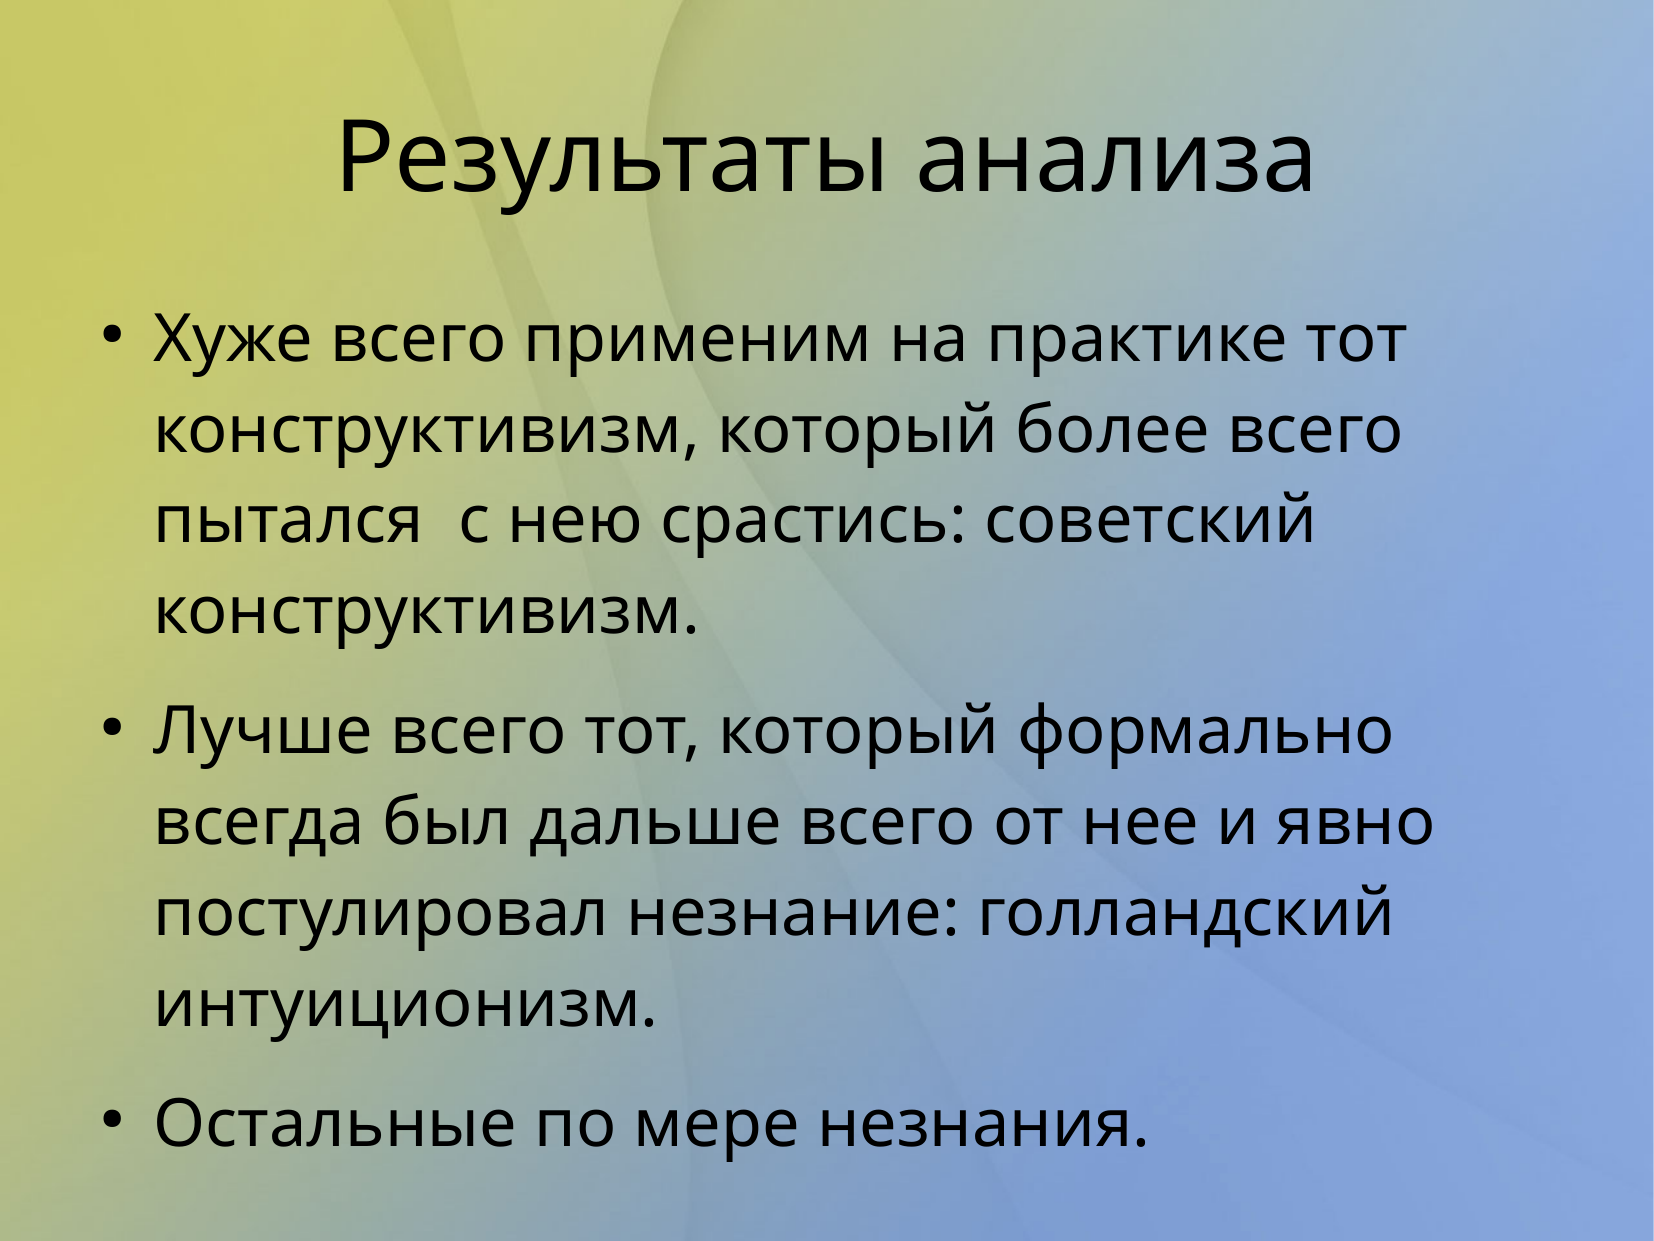

# Результаты анализа
Хуже всего применим на практике тот конструктивизм, который более всего пытался с нею срастись: советский конструктивизм.
Лучше всего тот, который формально всегда был дальше всего от нее и явно постулировал незнание: голландский интуиционизм.
Остальные по мере незнания.